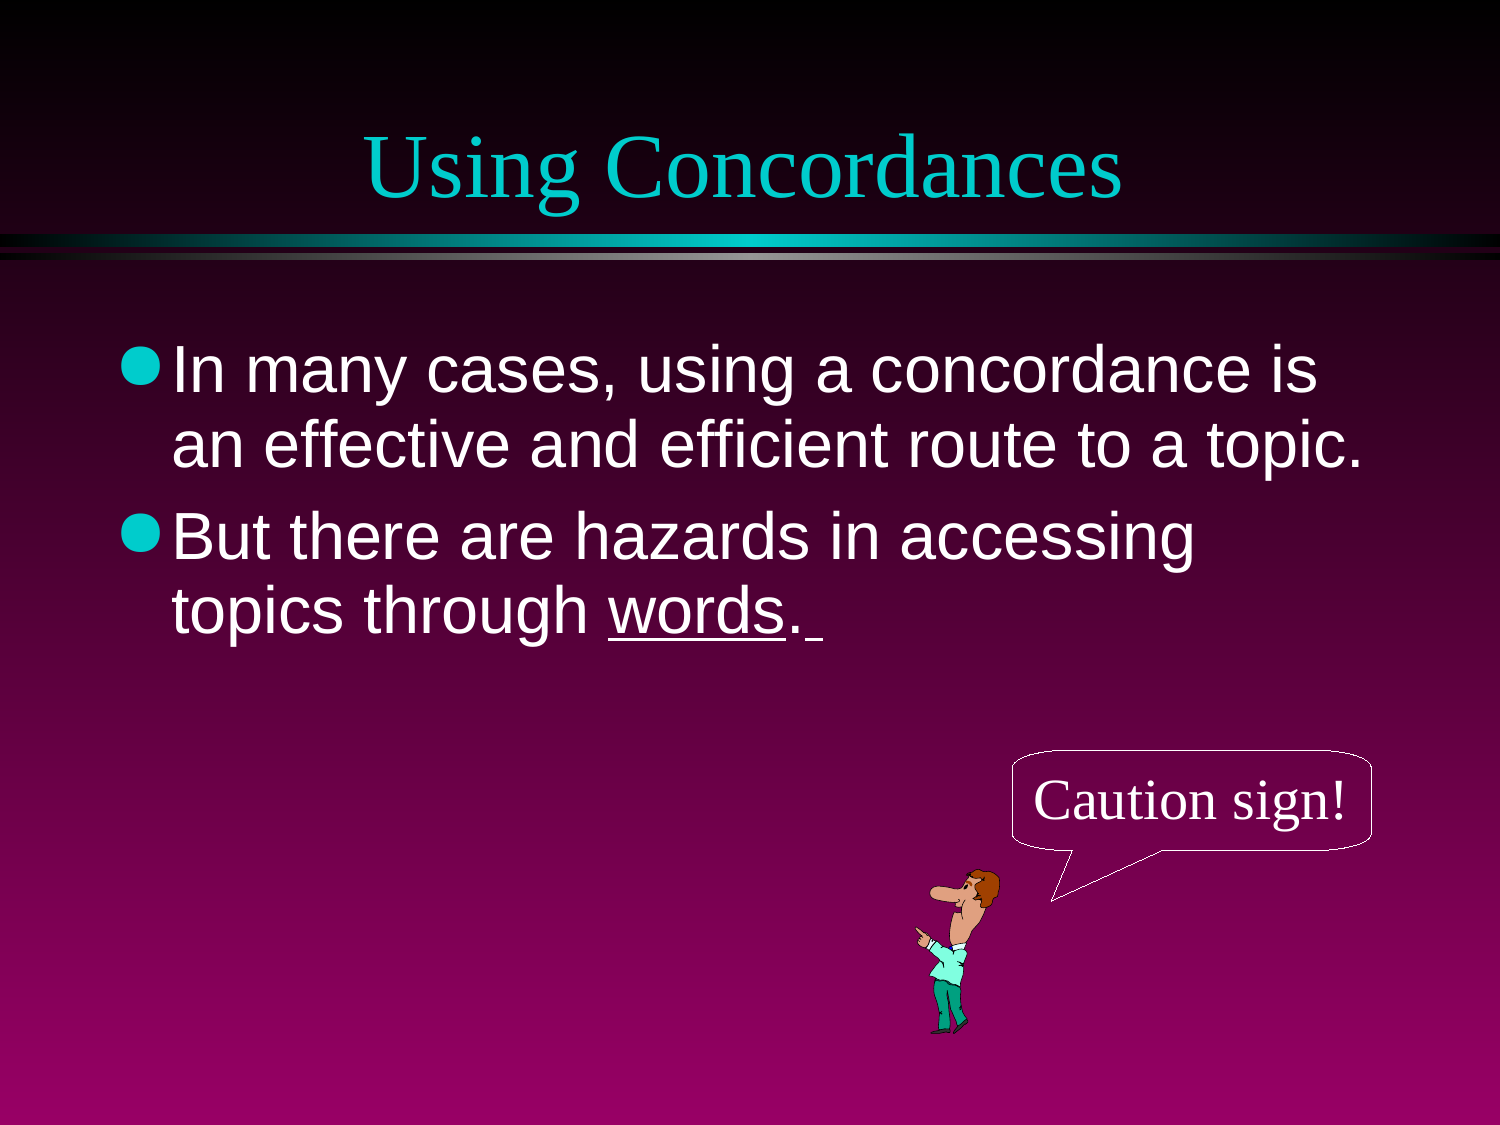

# Using Concordances
In many cases, using a concordance is an effective and efficient route to a topic.
But there are hazards in accessing topics through words.
Caution sign!